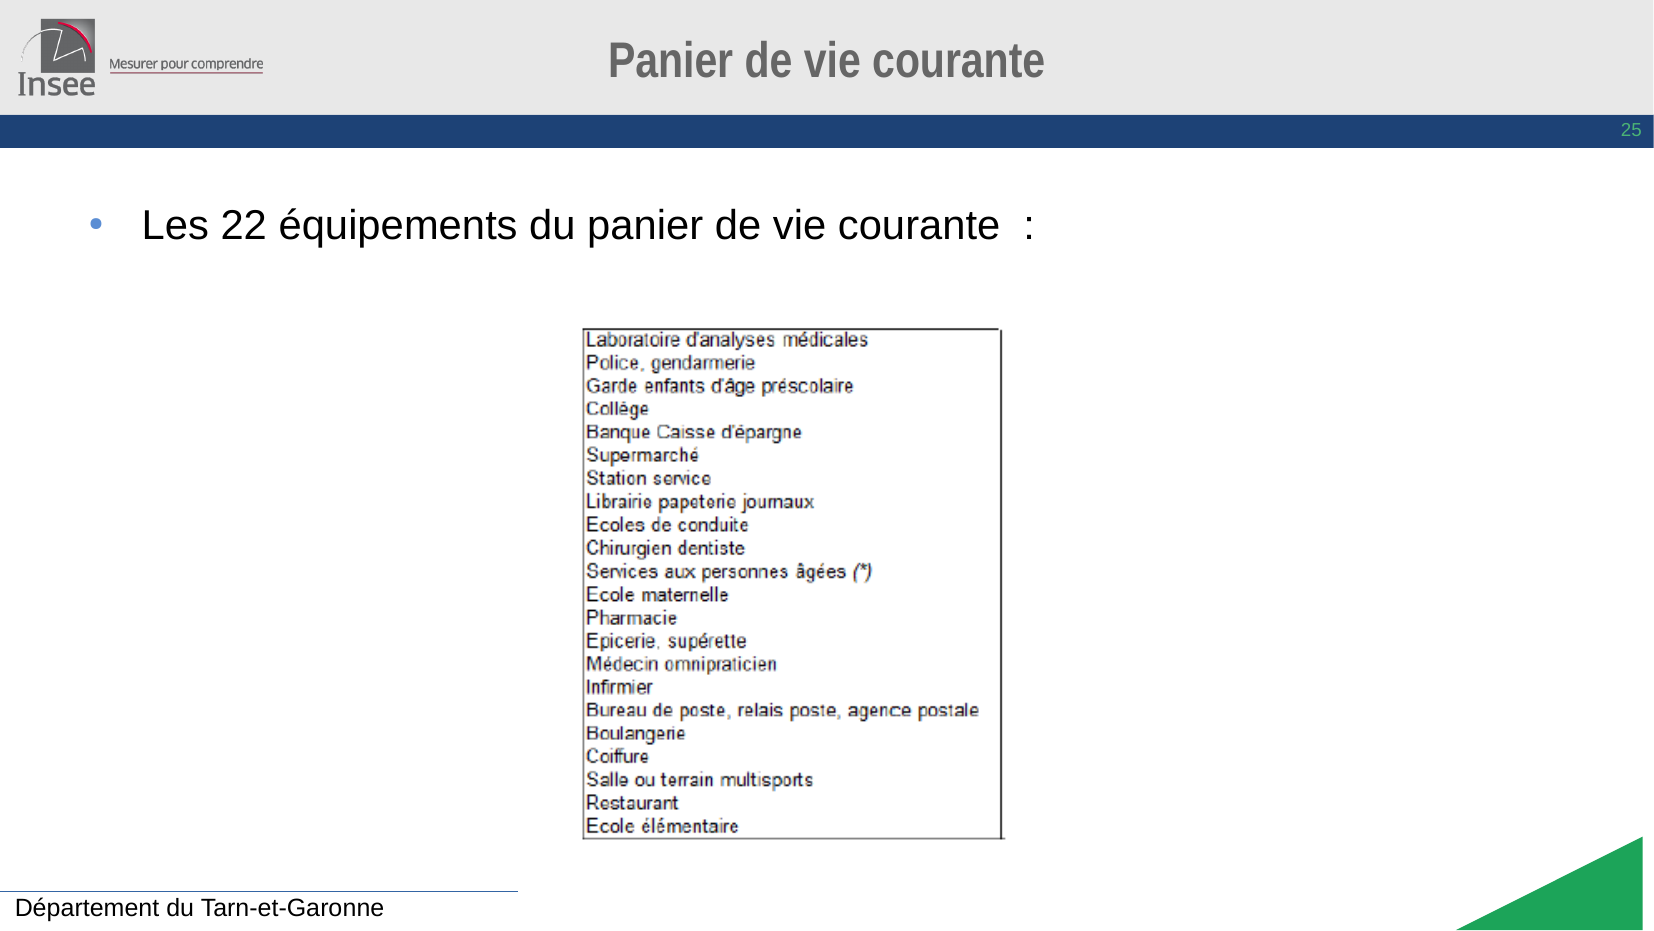

# Panier de vie courante
25
Les 22 équipements du panier de vie courante :